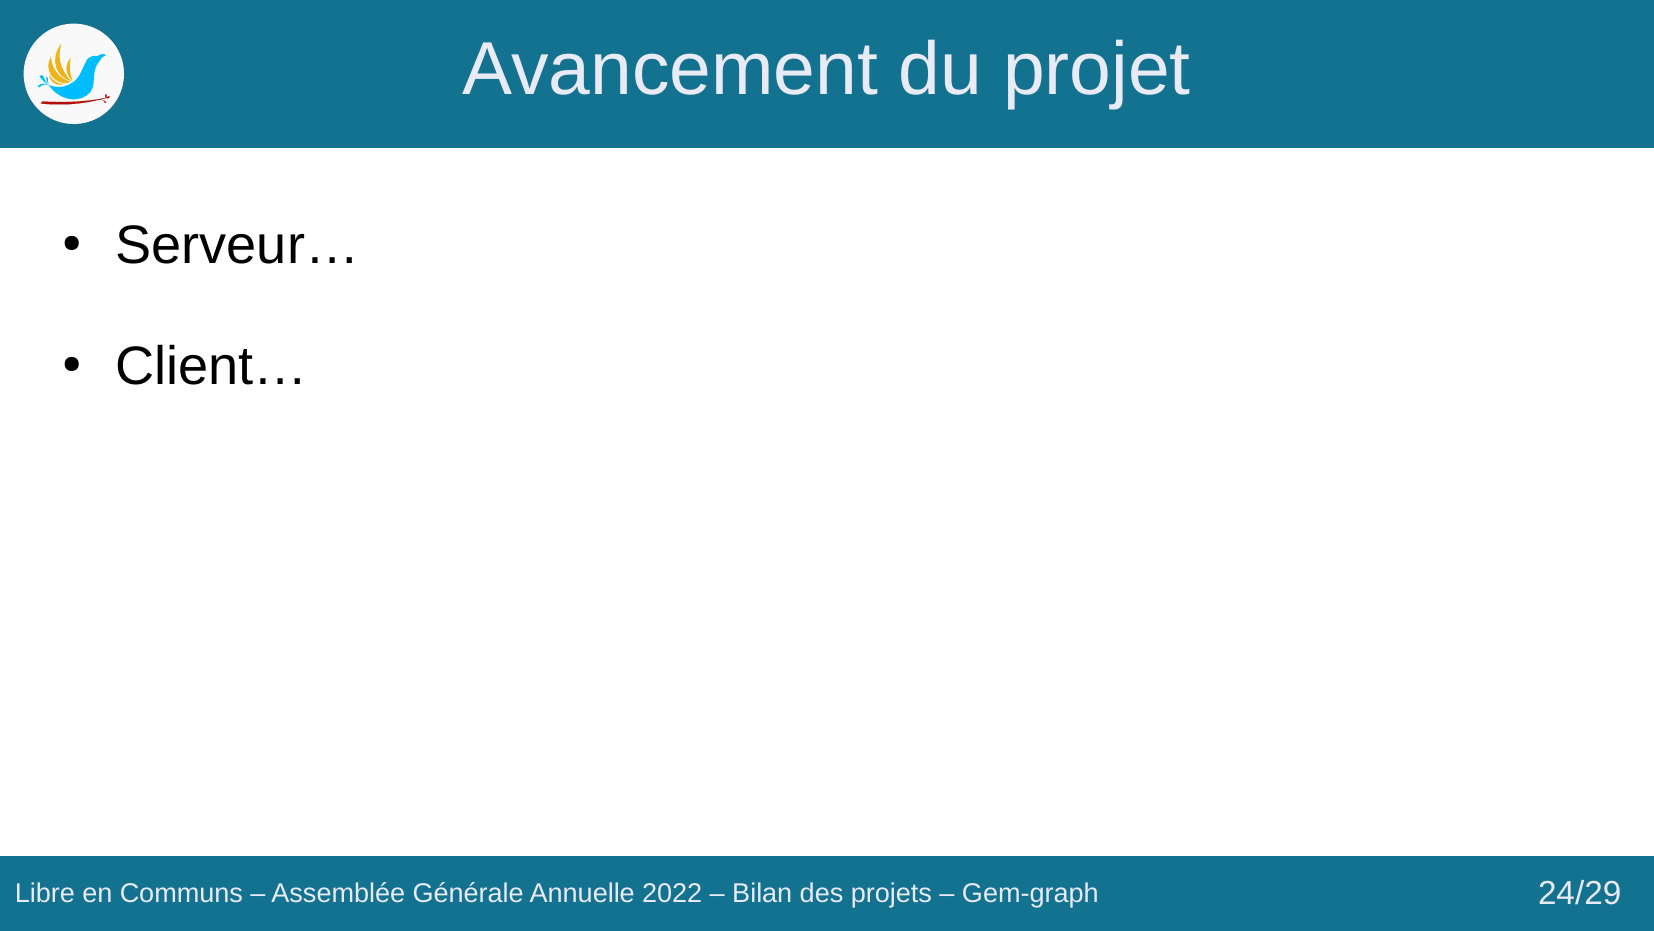

Avancement du projet
Serveur…
Client…
Libre en Communs – Assemblée Générale Annuelle 2022 – Bilan des projets – Gem-graph